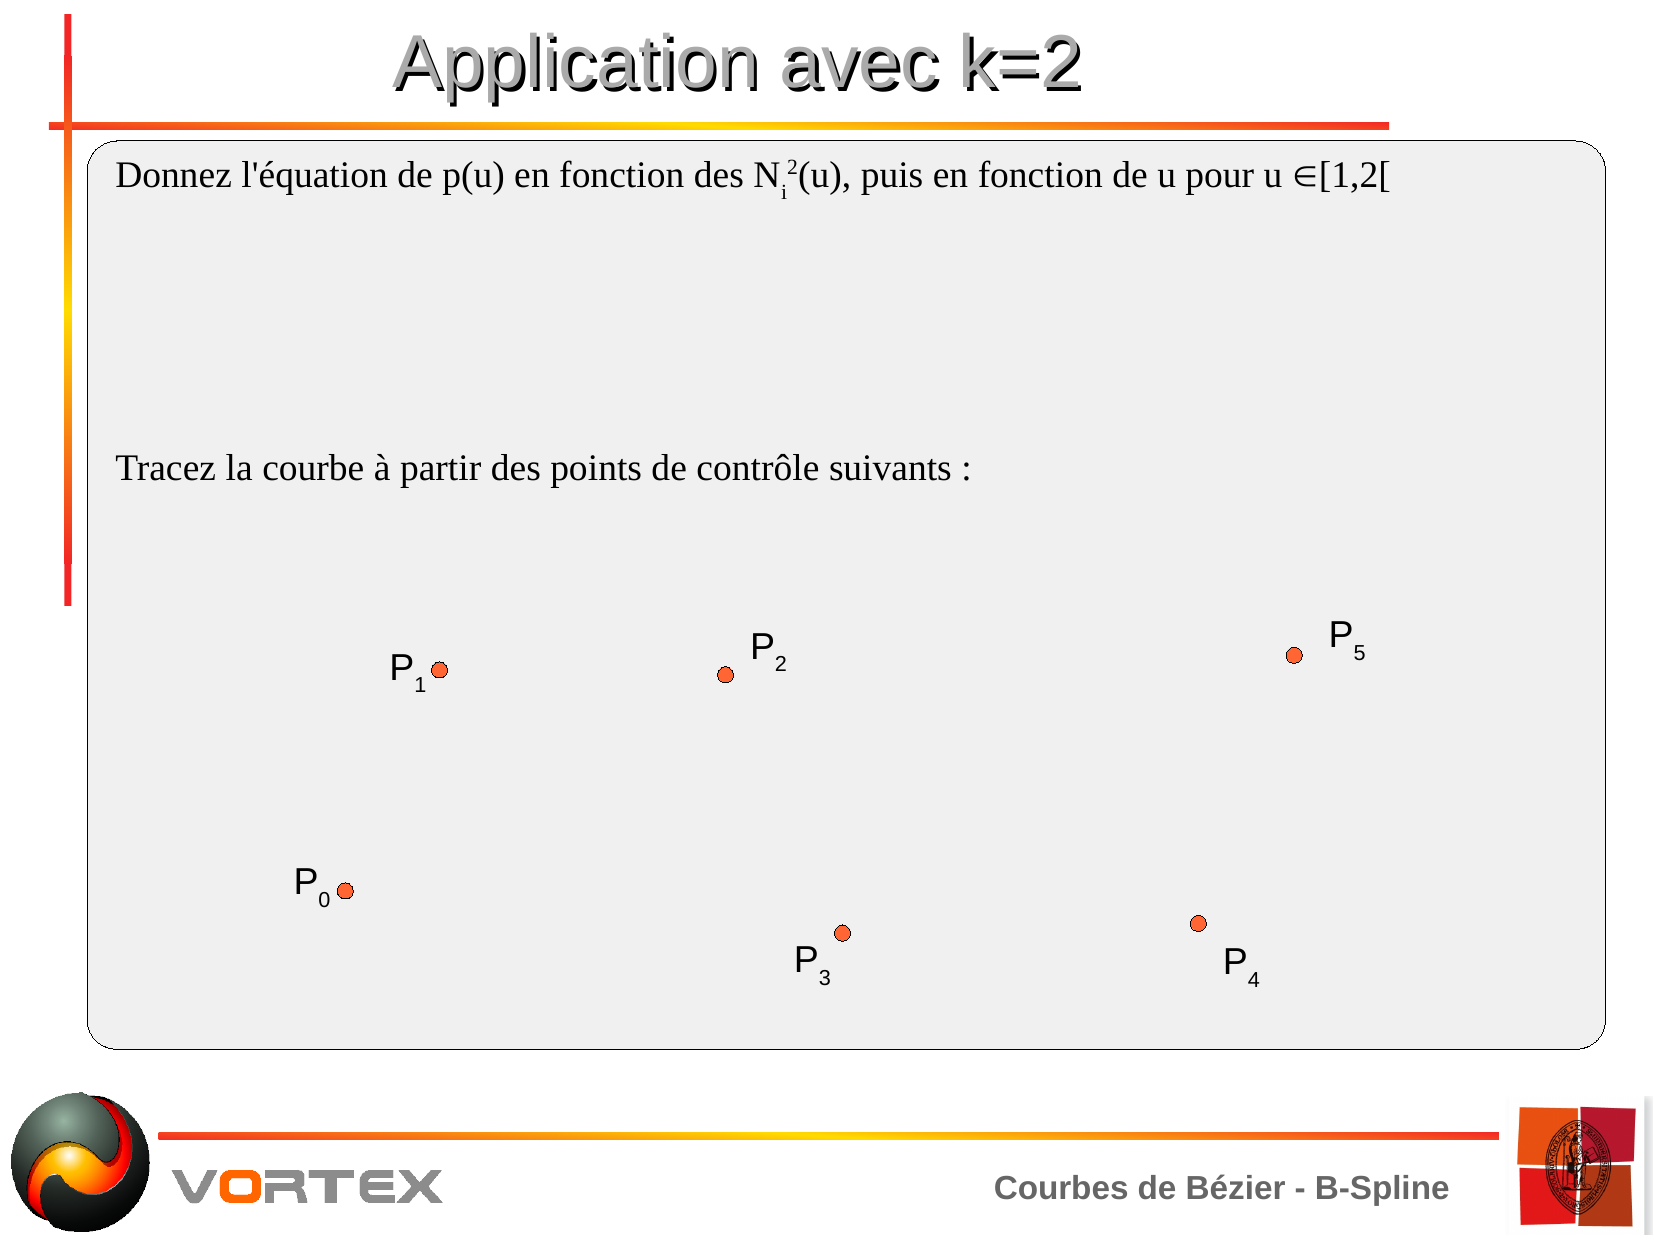

# Application avec k=2
Donnez l'équation de p(u) en fonction des Ni2(u), puis en fonction de u pour u [1,2[
Tracez la courbe à partir des points de contrôle suivants :
P5
P2
P1
P0
P3
P4